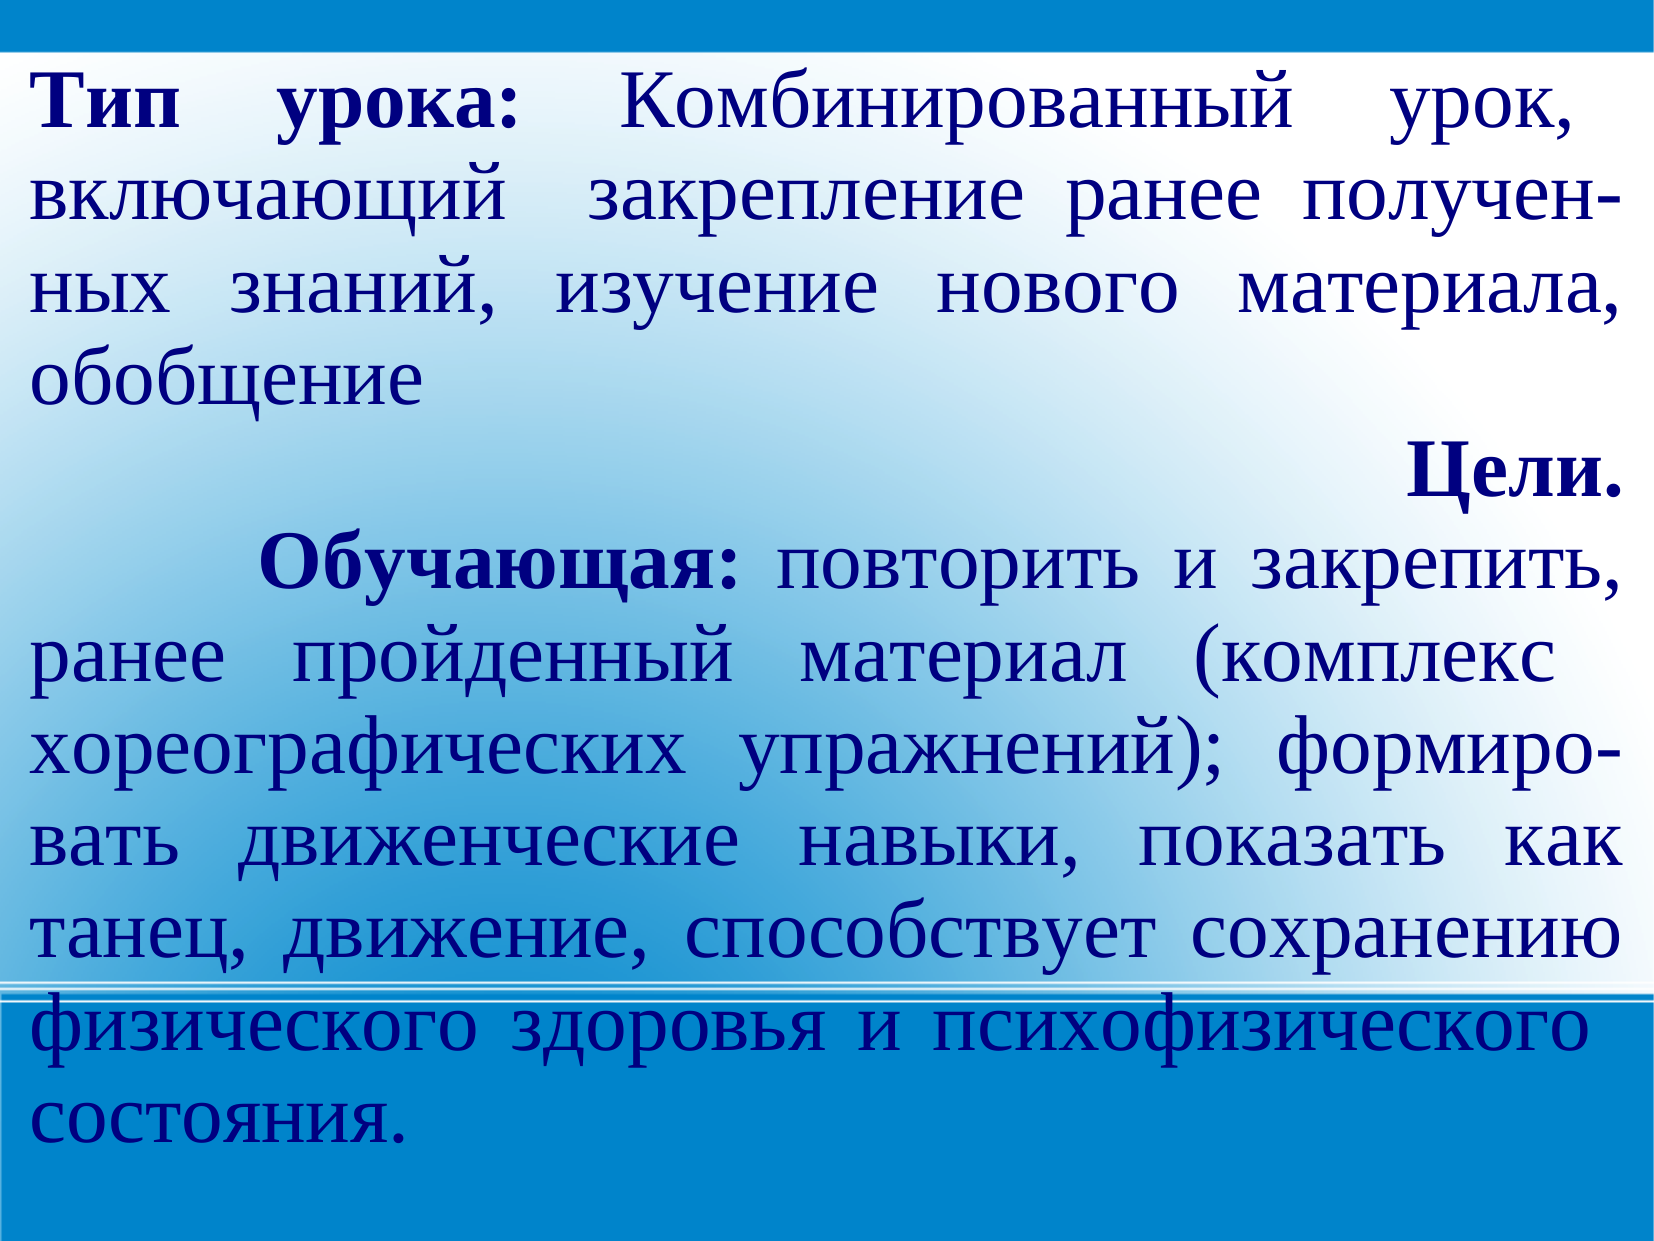

# Тип урока: Комбинированный урок, включающий закрепление ранее получен-ных знаний, изучение нового материала, обобщение Цели. Обучающая: повторить и закрепить, ранее пройденный материал (комплекс хореографических упражнений); формиро-вать движенческие навыки, показать как танец, движение, способствует сохранению физического здоровья и психофизического состояния.